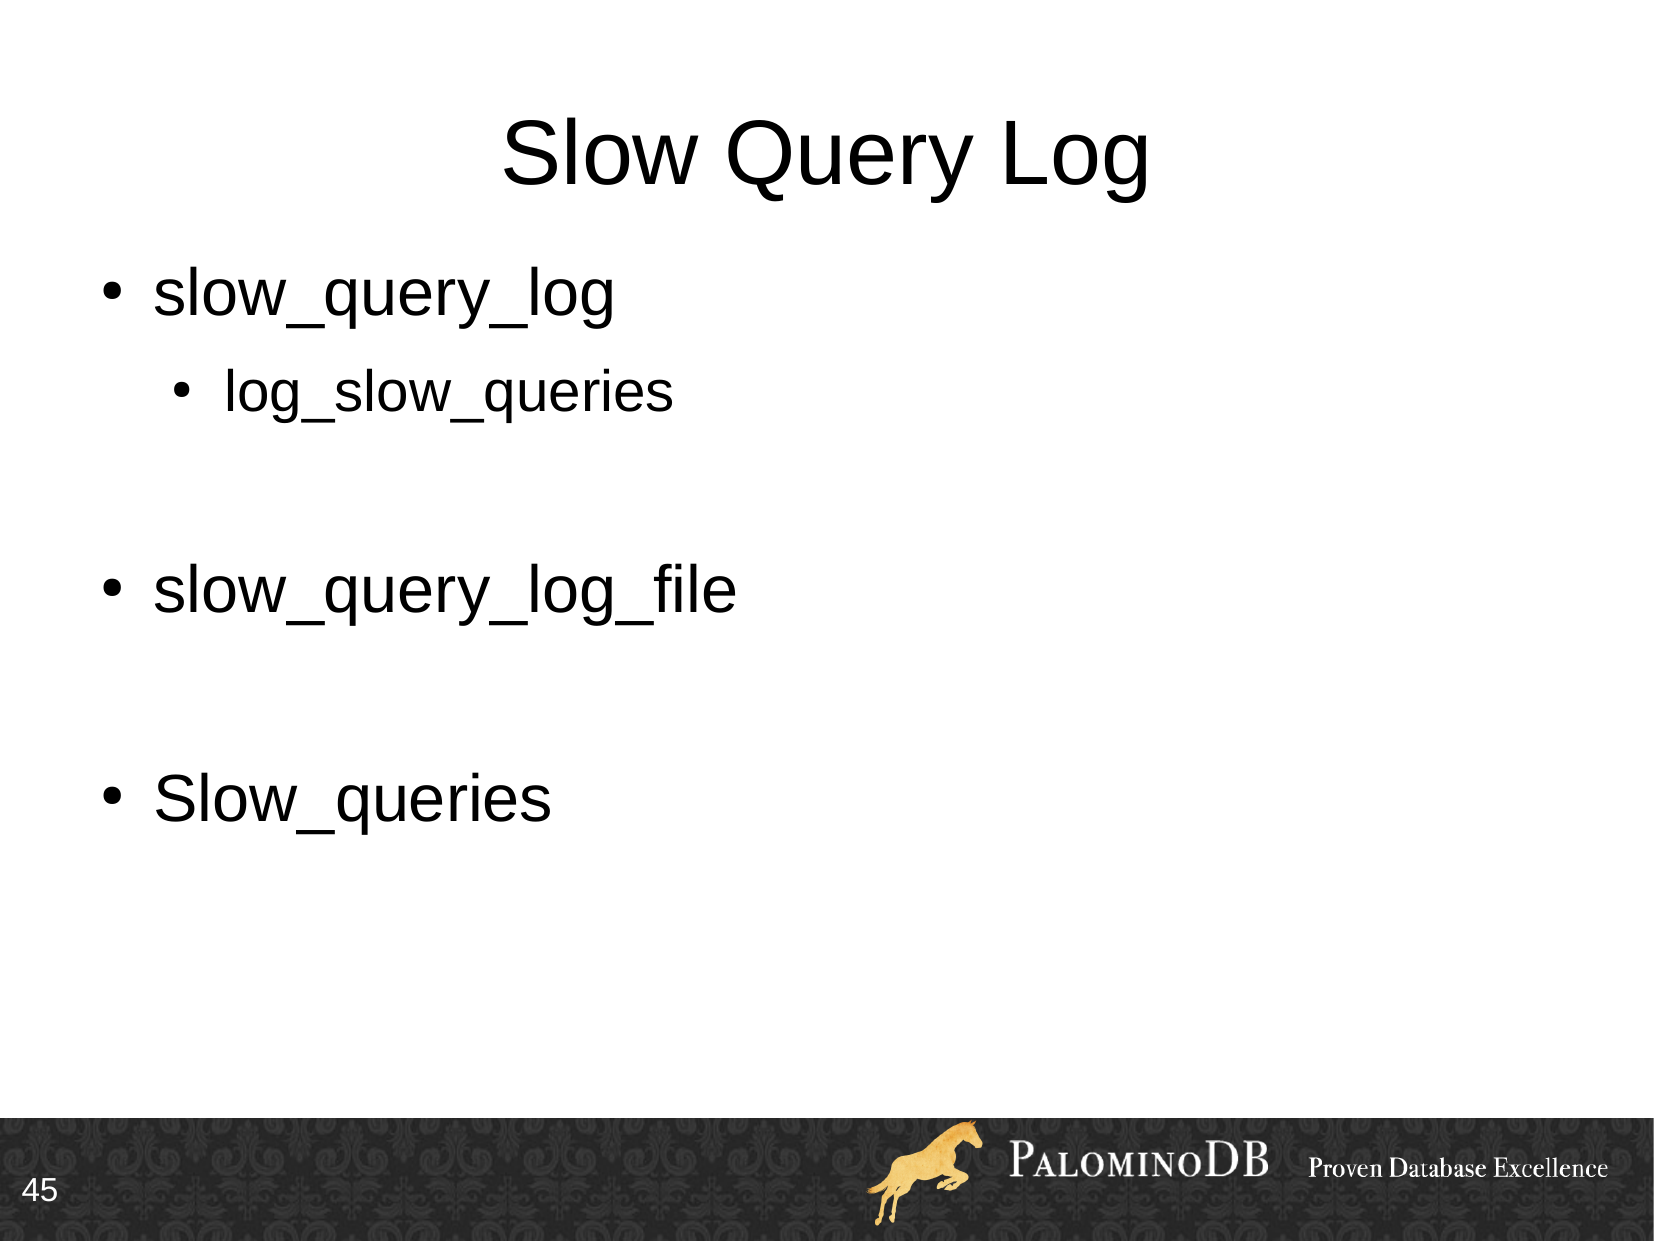

# Slow Query Log
slow_query_log
log_slow_queries
slow_query_log_file
Slow_queries